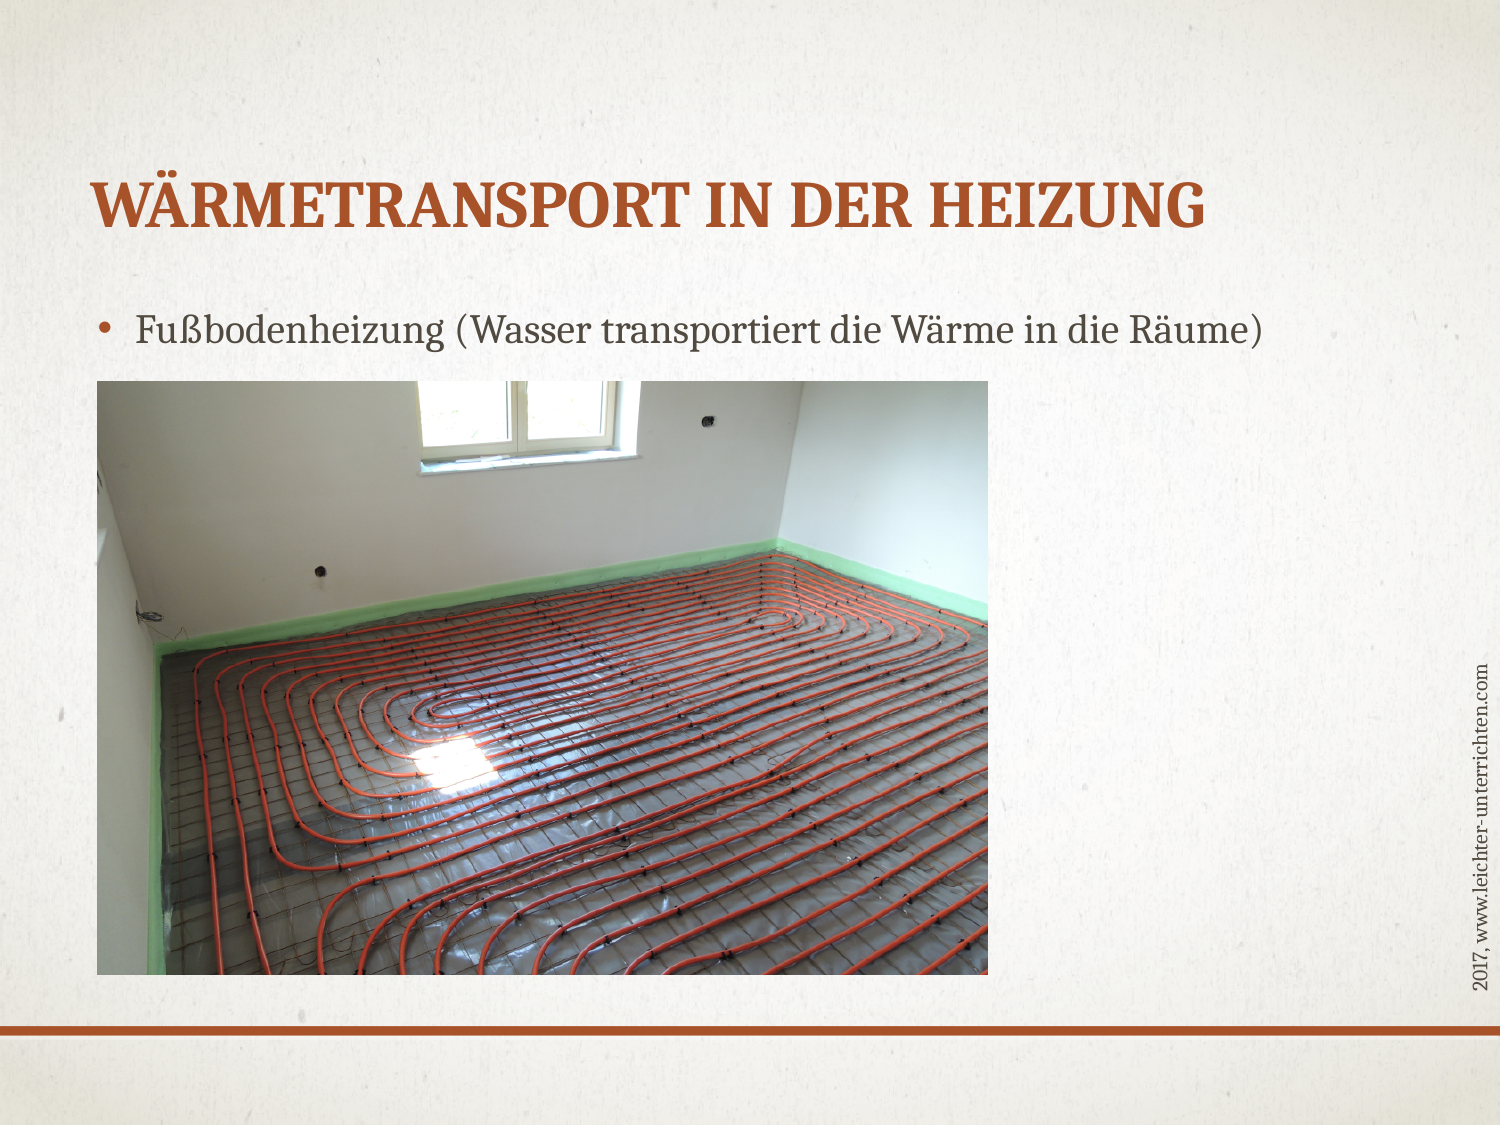

# Wärmetransport in der Heizung
Fußbodenheizung (Wasser transportiert die Wärme in die Räume)